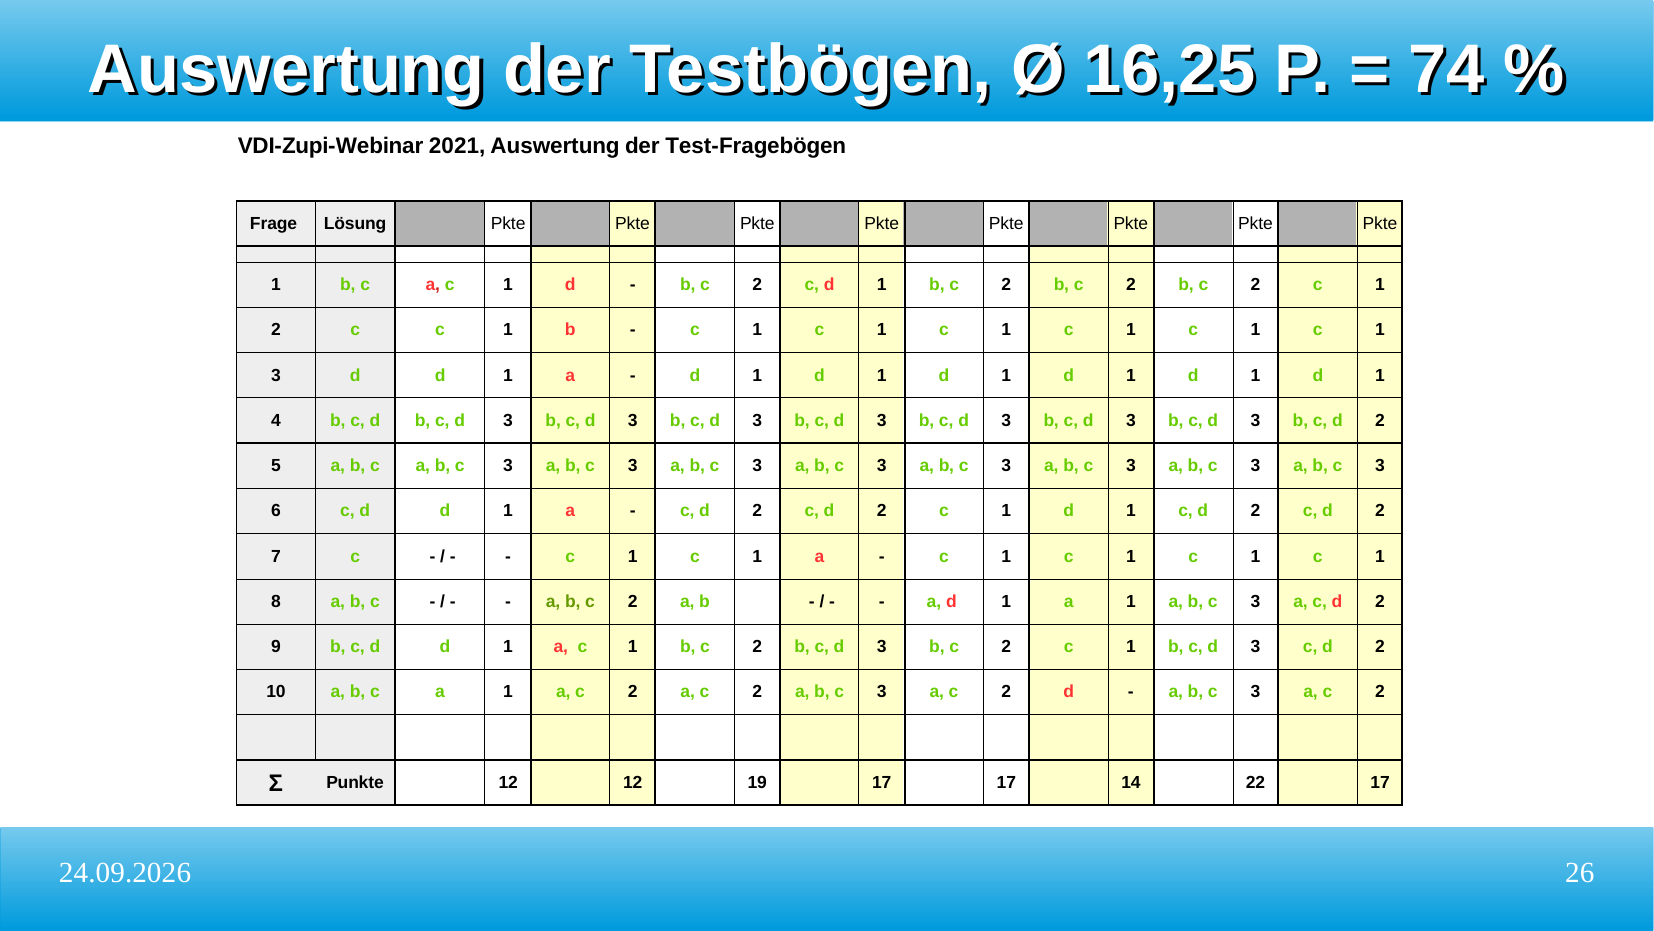

# Auswertung der Testbögen, Ø 16,25 P. = 74 %
26